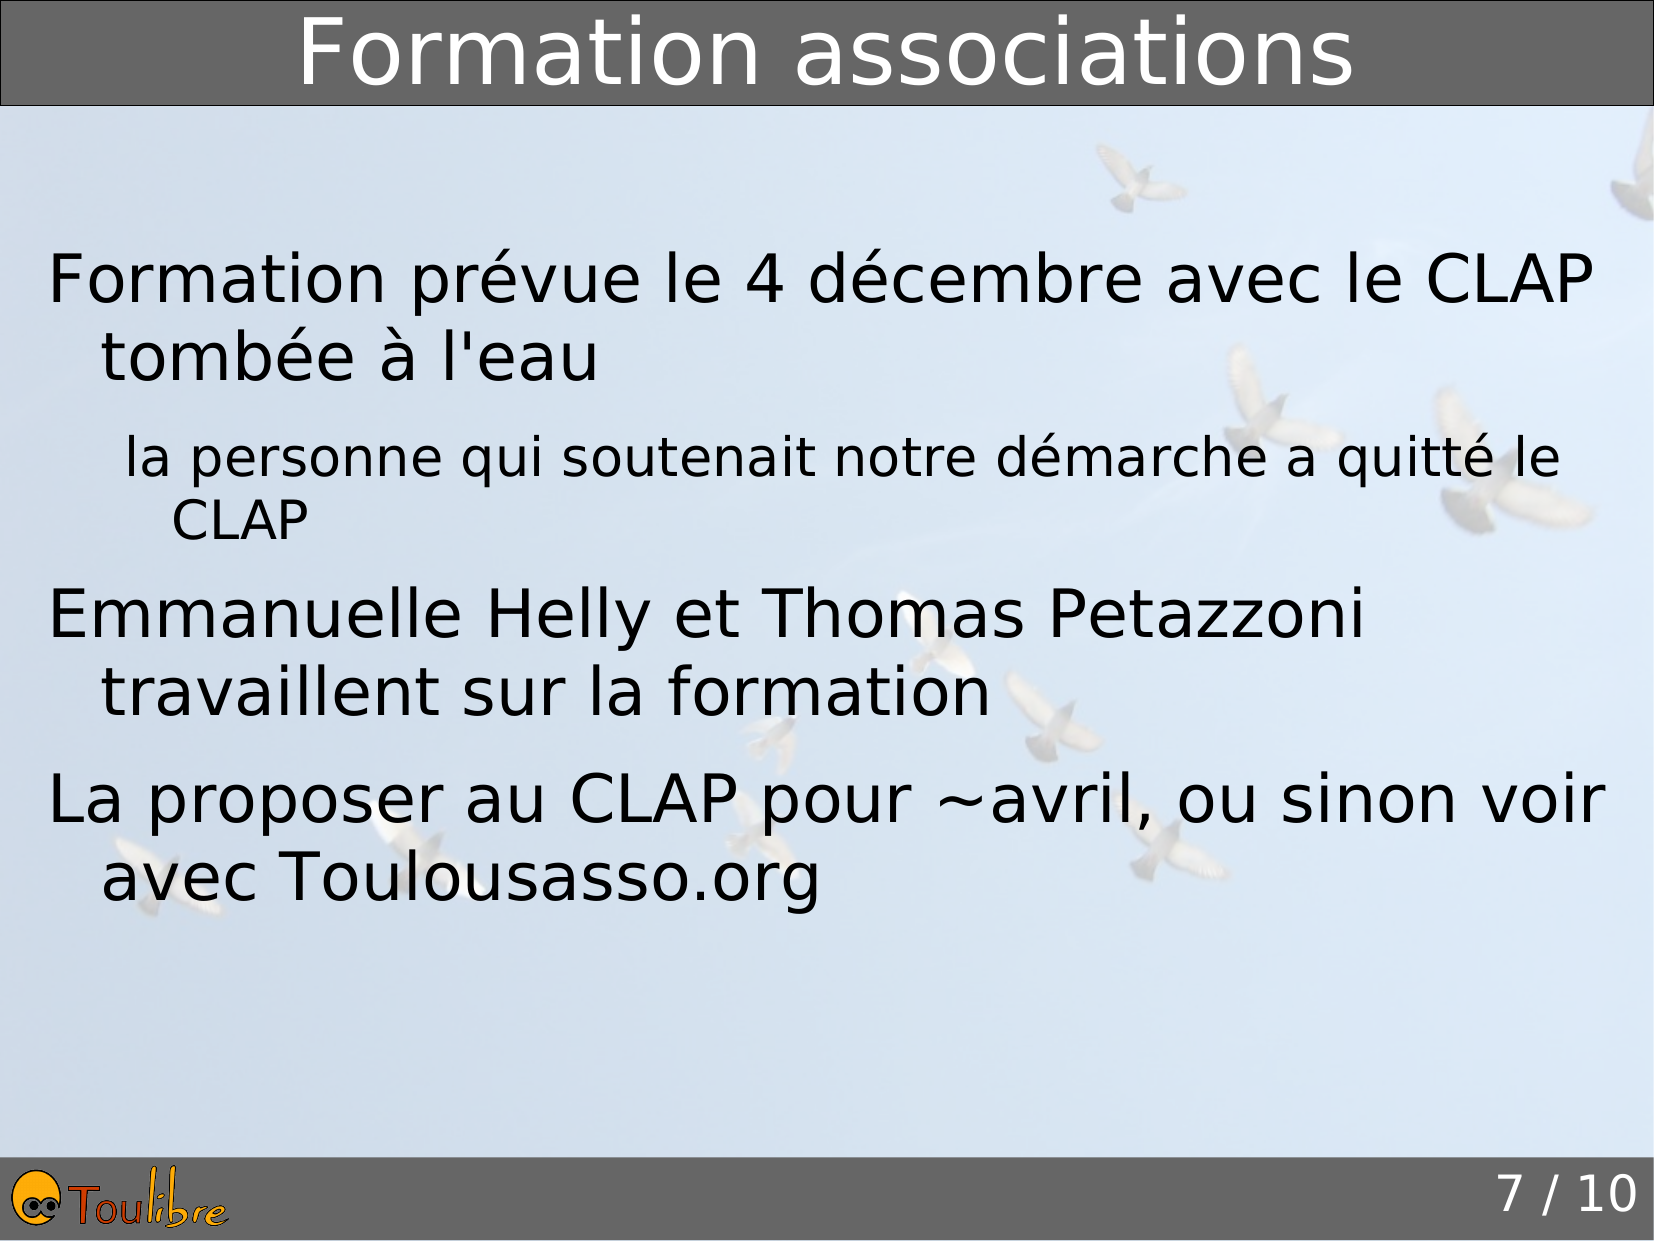

# Formation associations
Formation prévue le 4 décembre avec le CLAP tombée à l'eau
la personne qui soutenait notre démarche a quitté le CLAP
Emmanuelle Helly et Thomas Petazzoni travaillent sur la formation
La proposer au CLAP pour ~avril, ou sinon voir avec Toulousasso.org